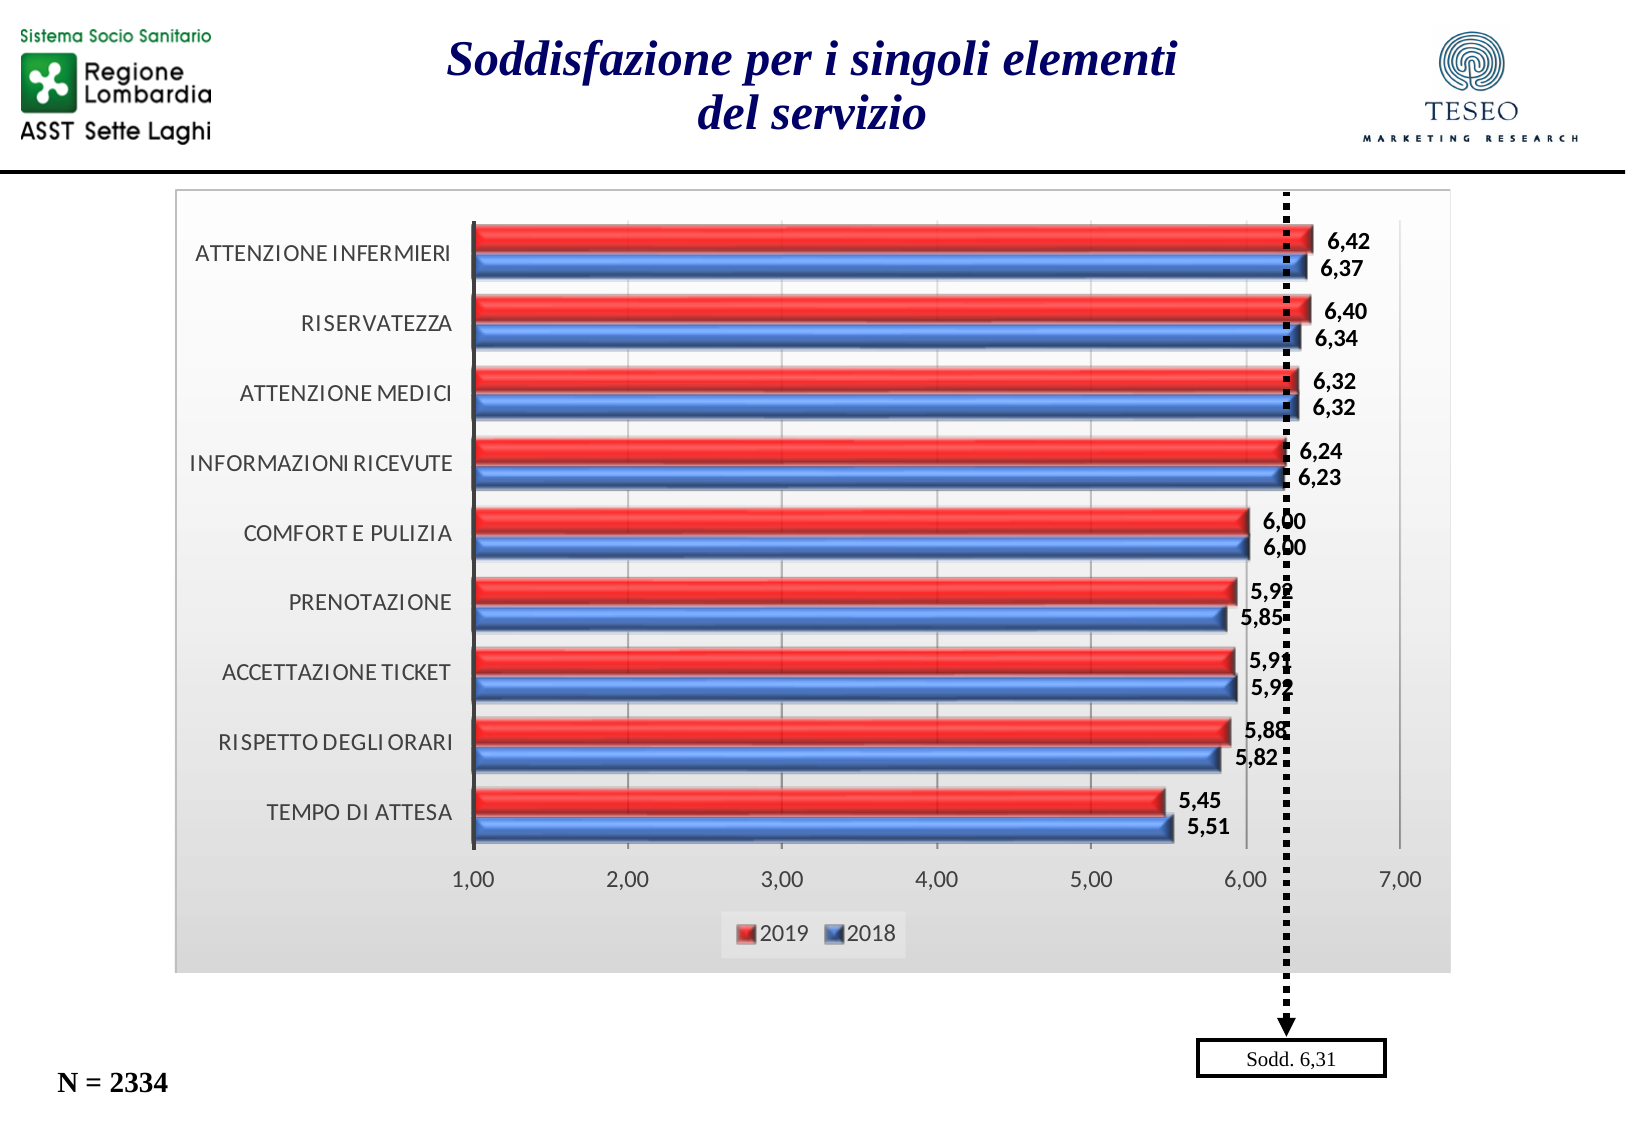

Soddisfazione per i singoli elementi
del servizio
Sodd. 6,31
N = 2334